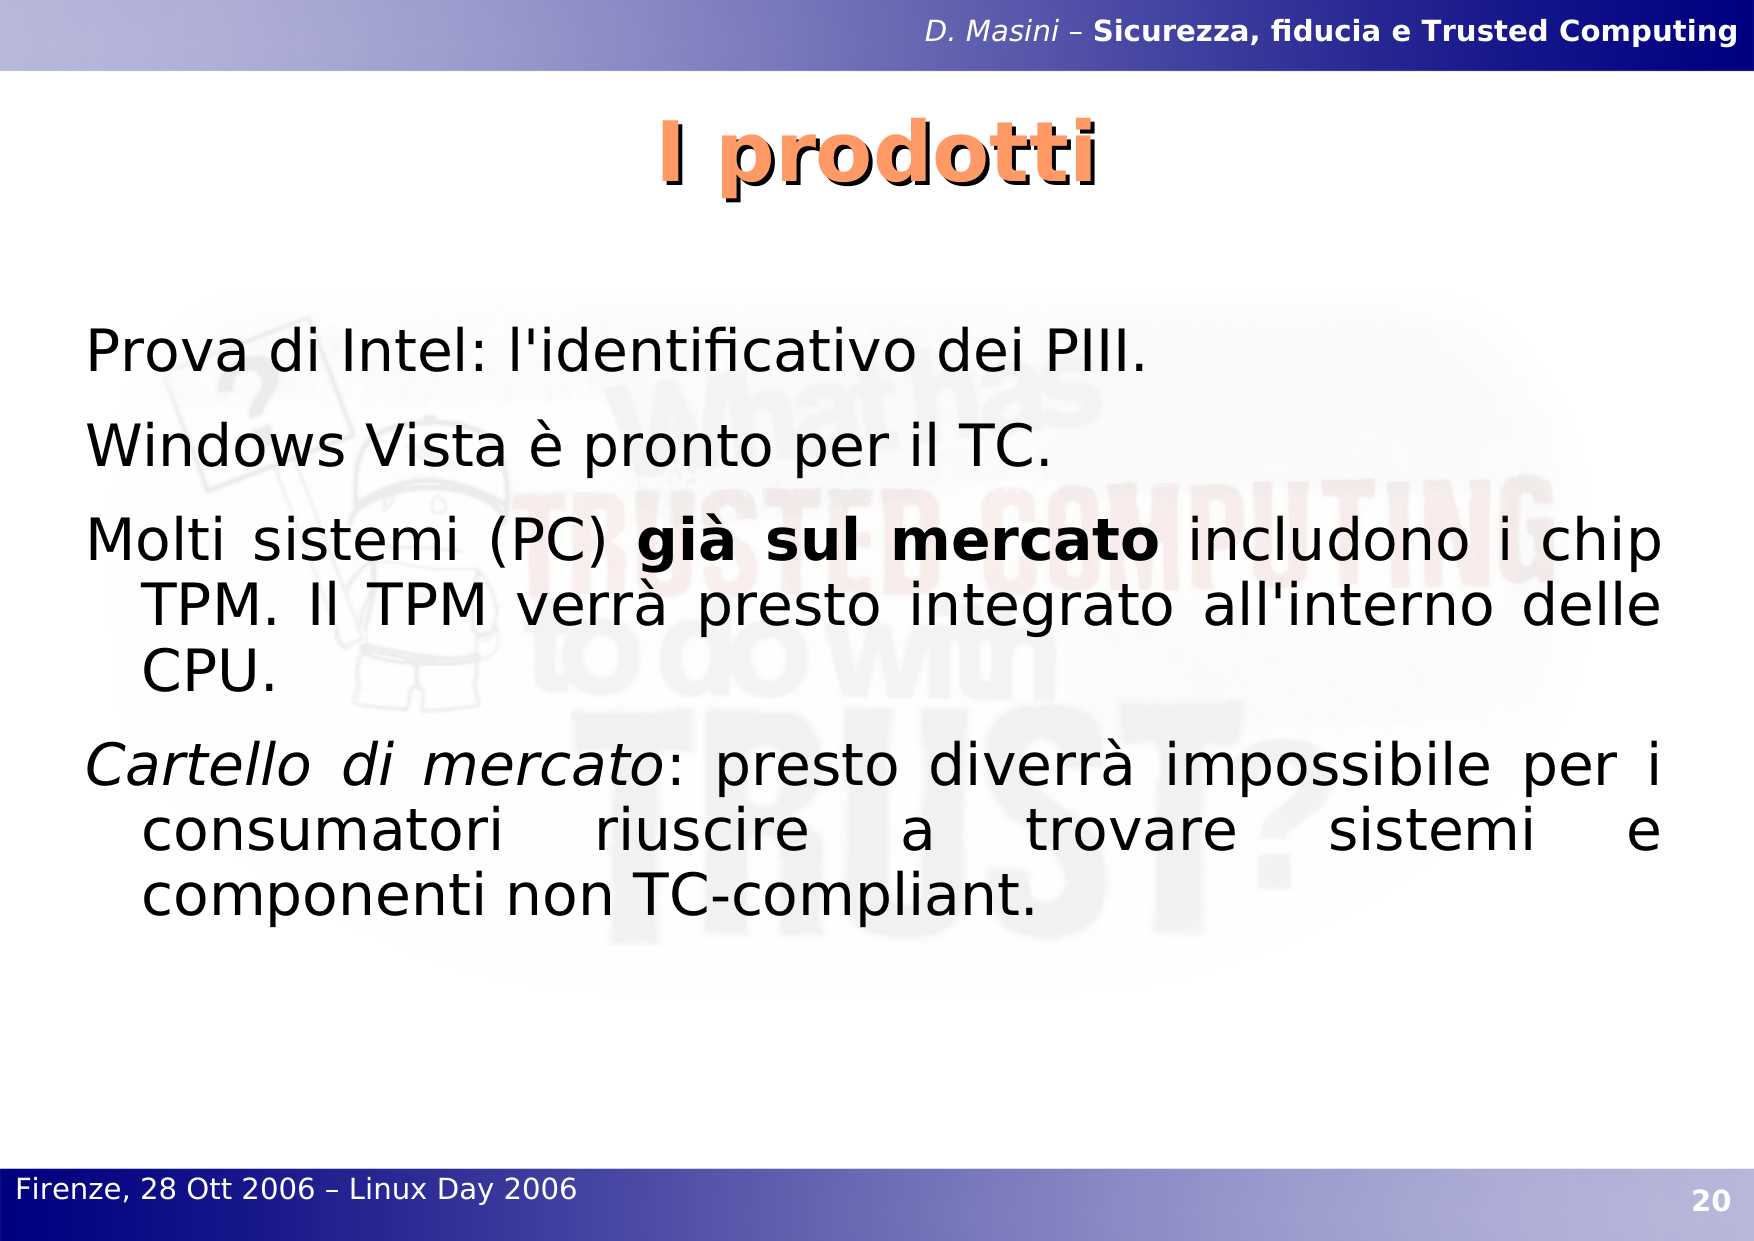

D. Masini – Sicurezza, fiducia e Trusted Computing
# I prodotti
Prova di Intel: l'identificativo dei PIII.
Windows Vista è pronto per il TC.
Molti sistemi (PC) già sul mercato includono i chip TPM. Il TPM verrà presto integrato all'interno delle CPU.
Cartello di mercato: presto diverrà impossibile per i consumatori riuscire a trovare sistemi e componenti non TC-compliant.
Firenze, 28 Ott 2006 – Linux Day 2006